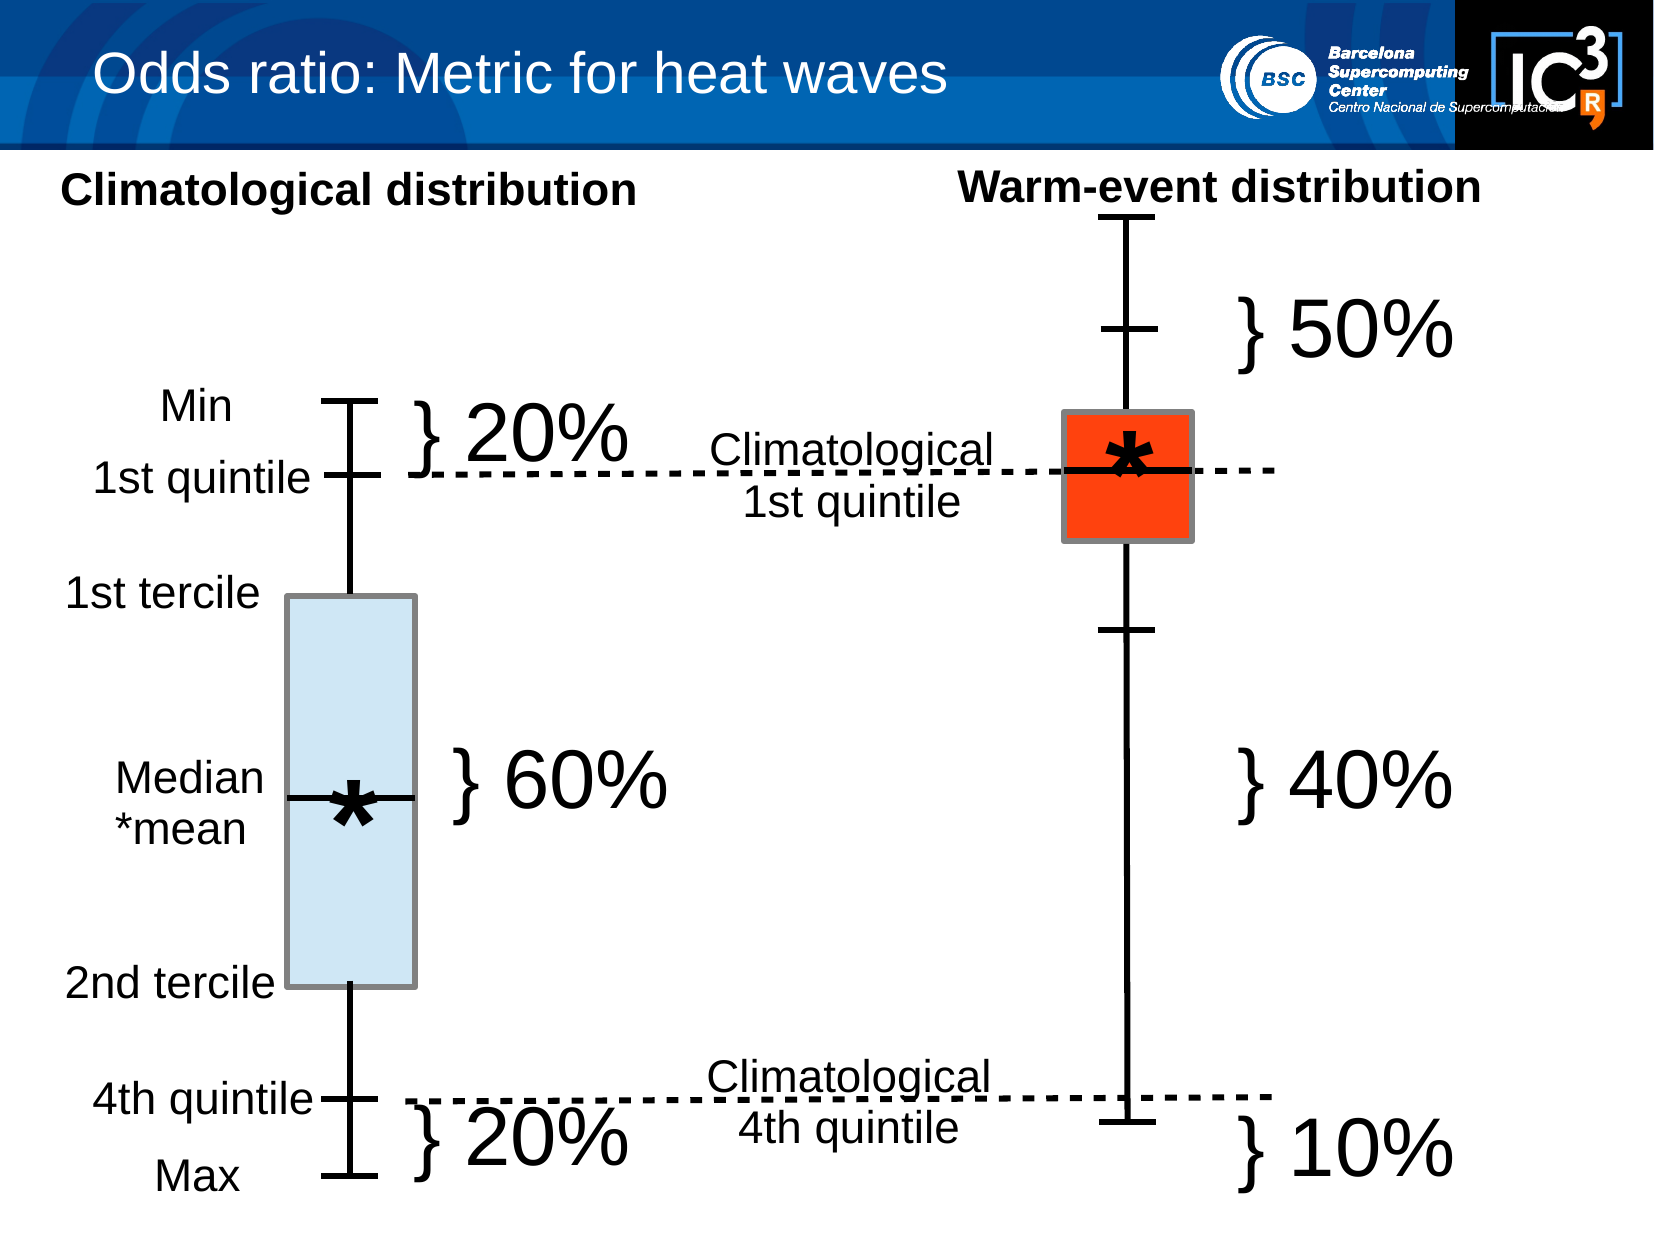

Odds ratio: Metric for heat waves
Warm-event distribution
Climatological distribution
} 50%
Min
} 20%
*
Climatological
1st quintile
1st quintile
1st tercile
} 60%
} 40%
Median
*mean
*
2nd tercile
Climatological
4th quintile
4th quintile
} 20%
} 10%
Max